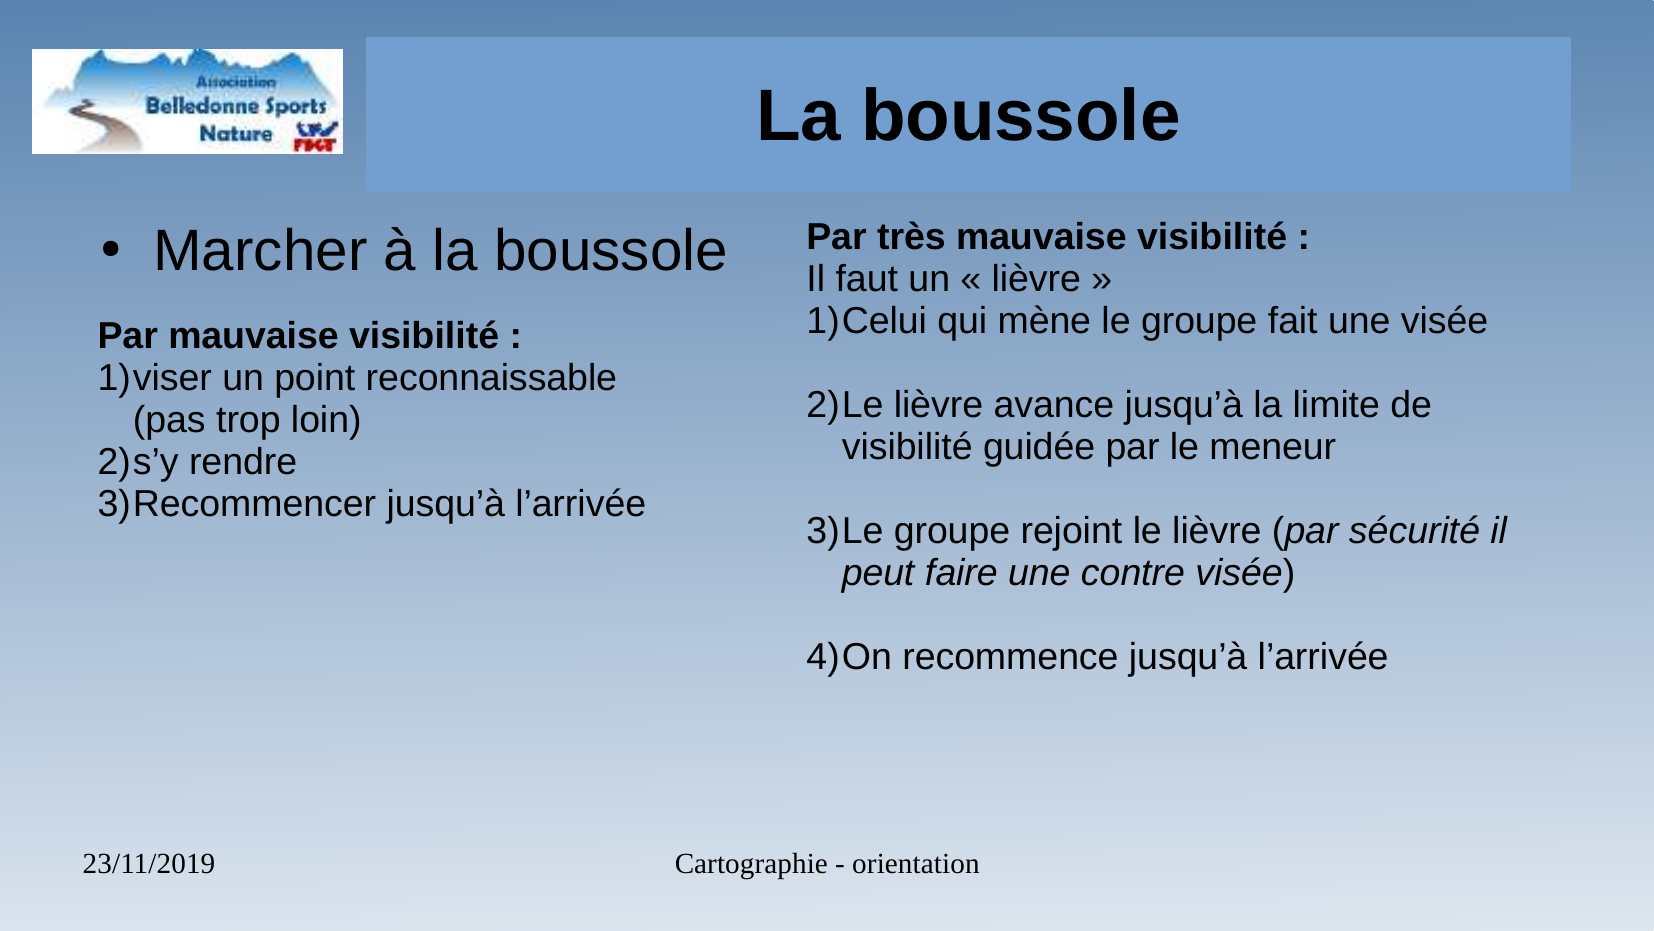

# La boussole
Par très mauvaise visibilité :
Il faut un « lièvre »
Celui qui mène le groupe fait une visée
Le lièvre avance jusqu’à la limite de visibilité guidée par le meneur
Le groupe rejoint le lièvre (par sécurité il peut faire une contre visée)
On recommence jusqu’à l’arrivée
Marcher à la boussole
Par mauvaise visibilité :
viser un point reconnaissable
(pas trop loin)
s’y rendre
Recommencer jusqu’à l’arrivée